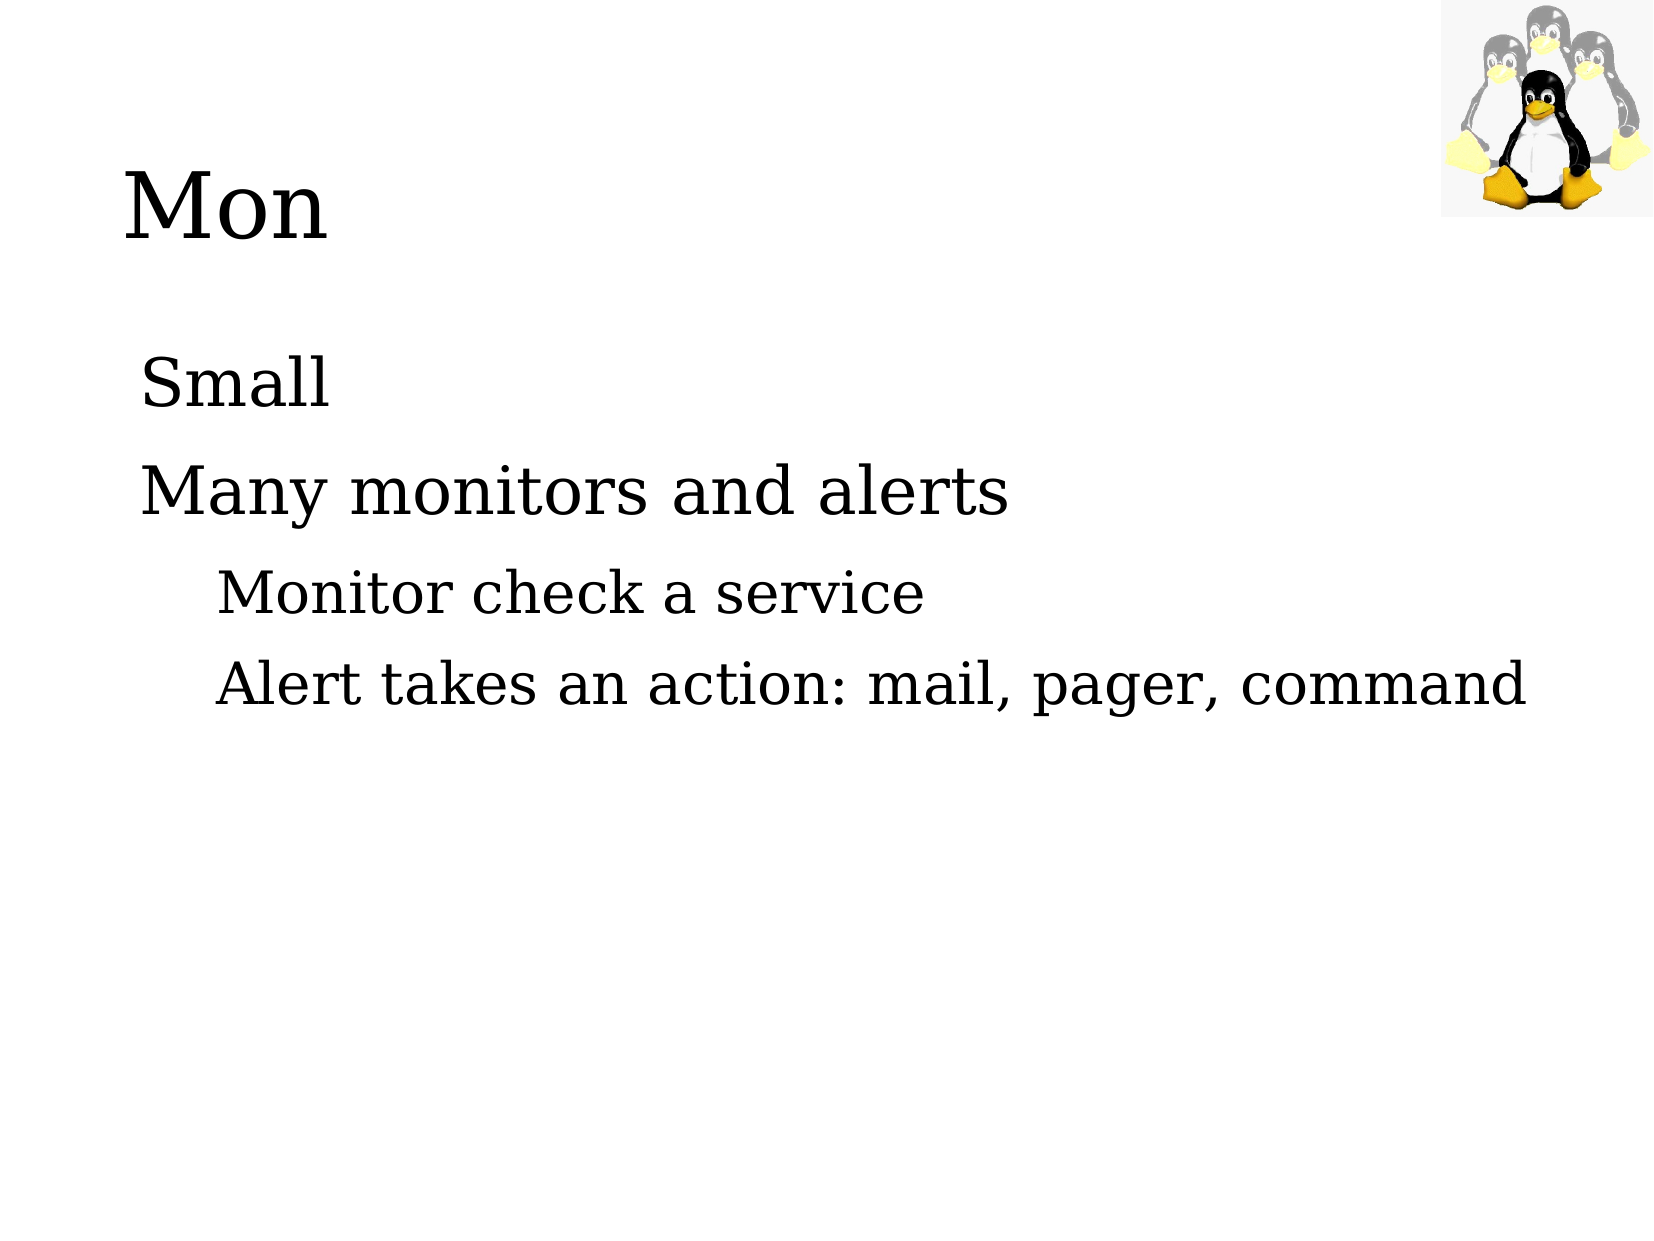

# Mon
Small
Many monitors and alerts
Monitor check a service
Alert takes an action: mail, pager, command